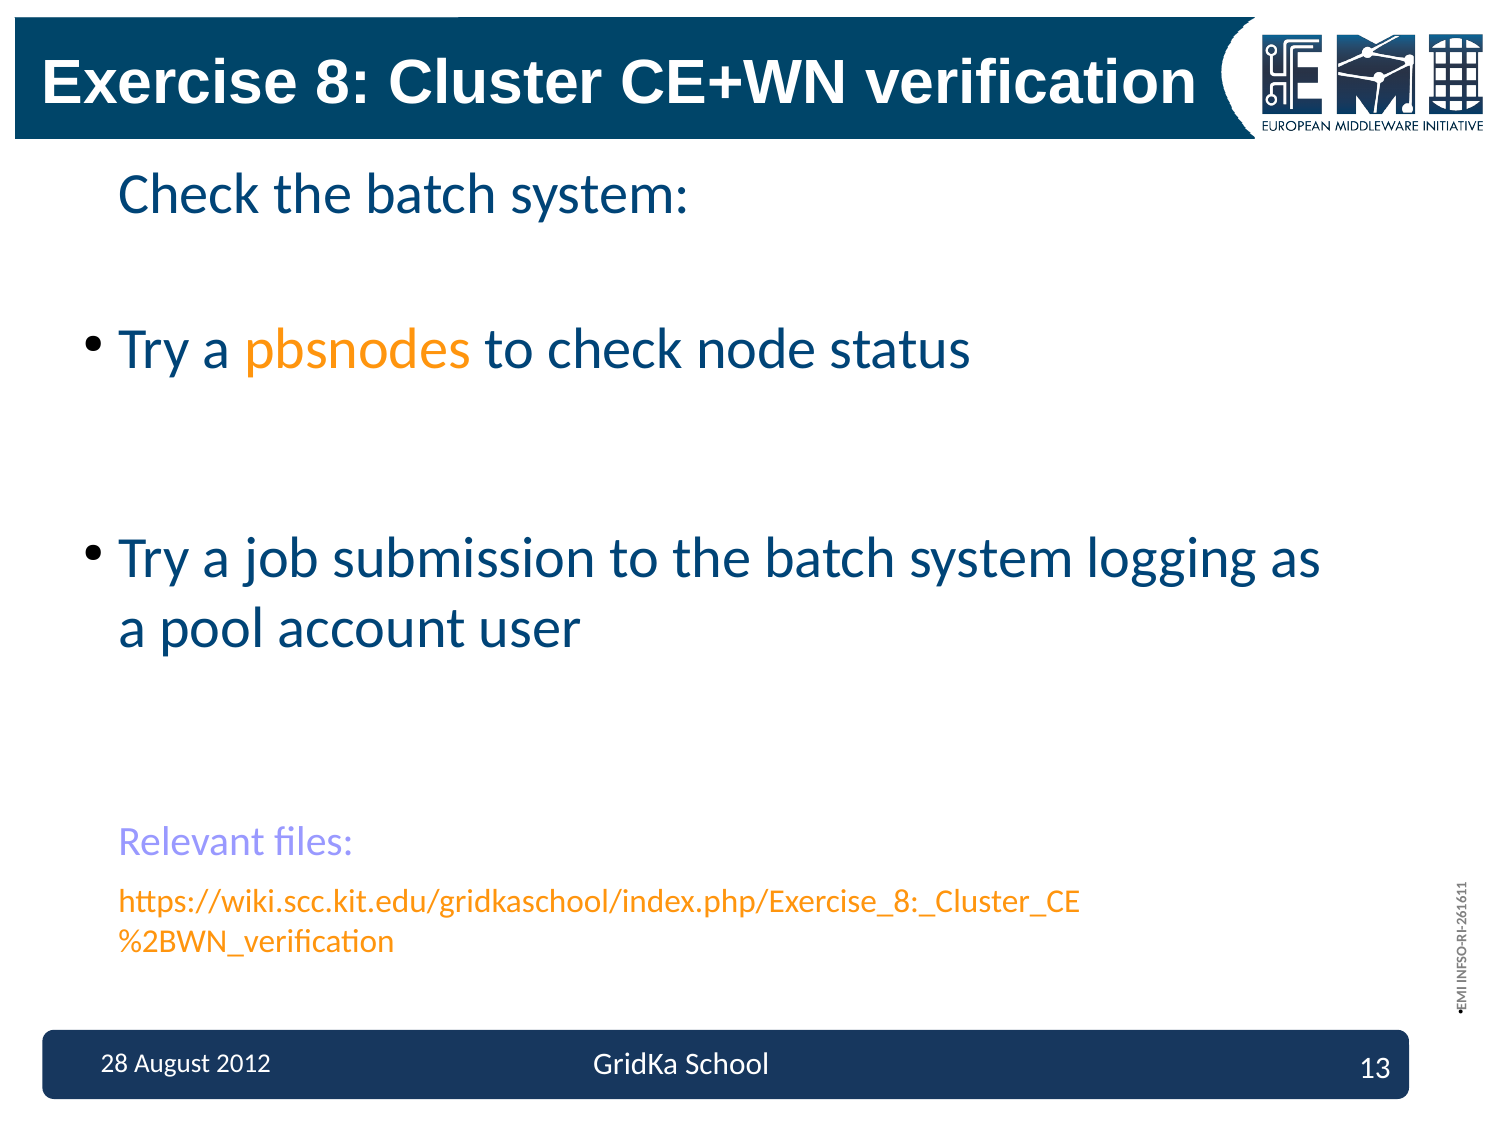

Exercise 8: Cluster CE+WN verification
# Check the batch system:
Try a pbsnodes to check node status
Try a job submission to the batch system logging as a pool account user
Relevant files:
https://wiki.scc.kit.edu/gridkaschool/index.php/Exercise_8:_Cluster_CE%2BWN_verification
GridKa School
13